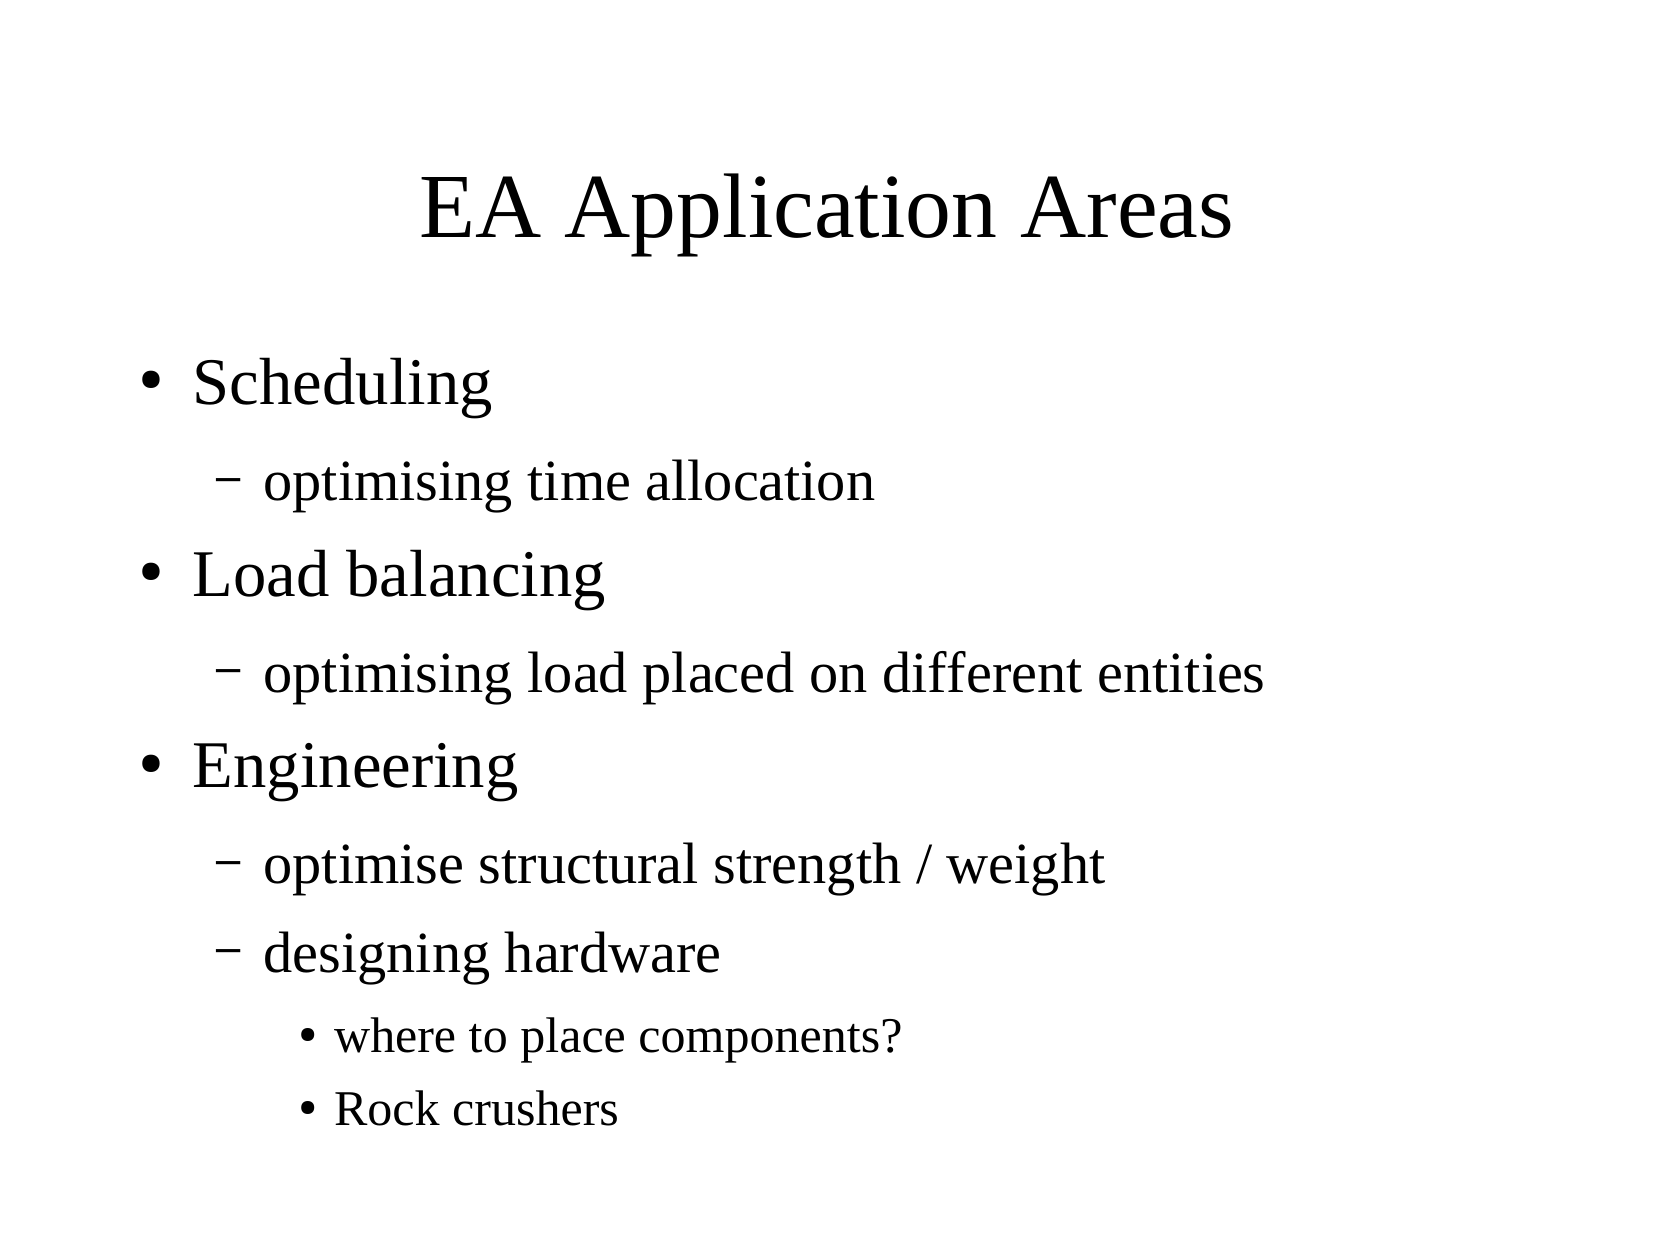

# EA Application Areas
Scheduling
optimising time allocation
Load balancing
optimising load placed on different entities
Engineering
optimise structural strength / weight
designing hardware
where to place components?
Rock crushers